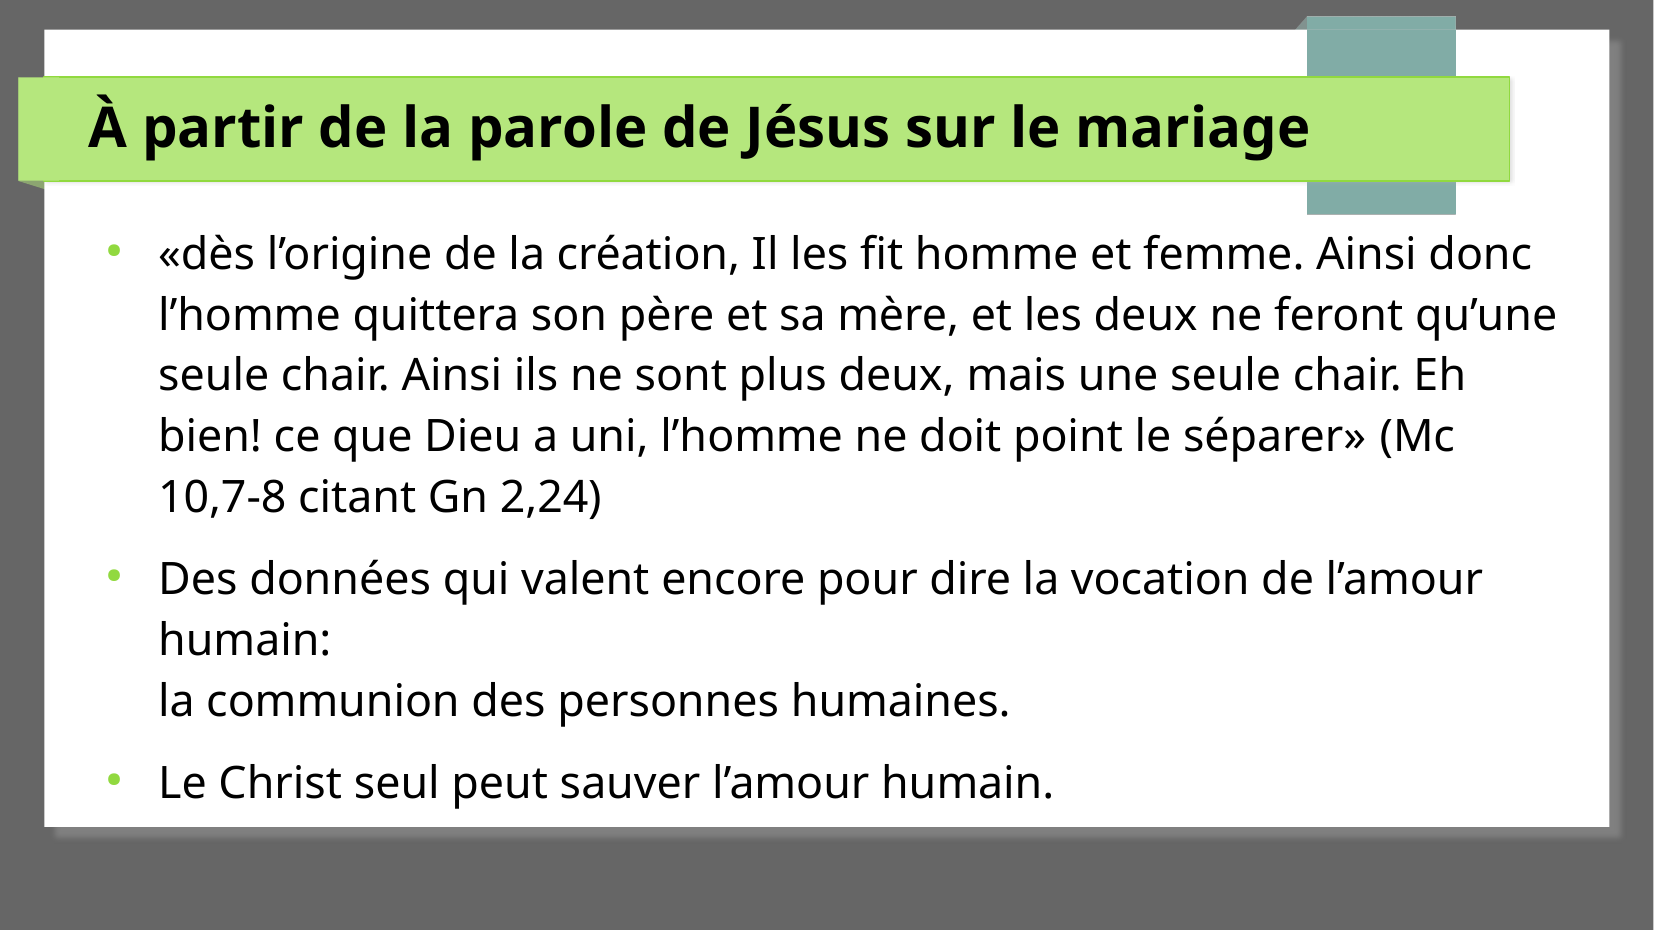

# À partir de la parole de Jésus sur le mariage
«dès l’origine de la création, Il les ﬁt homme et femme. Ainsi donc l’homme quittera son père et sa mère, et les deux ne feront qu’une seule chair. Ainsi ils ne sont plus deux, mais une seule chair. Eh bien! ce que Dieu a uni, l’homme ne doit point le séparer» (Mc 10,7-8 citant Gn 2,24)
Des données qui valent encore pour dire la vocation de l’amour humain:
la communion des personnes humaines.
Le Christ seul peut sauver l’amour humain.